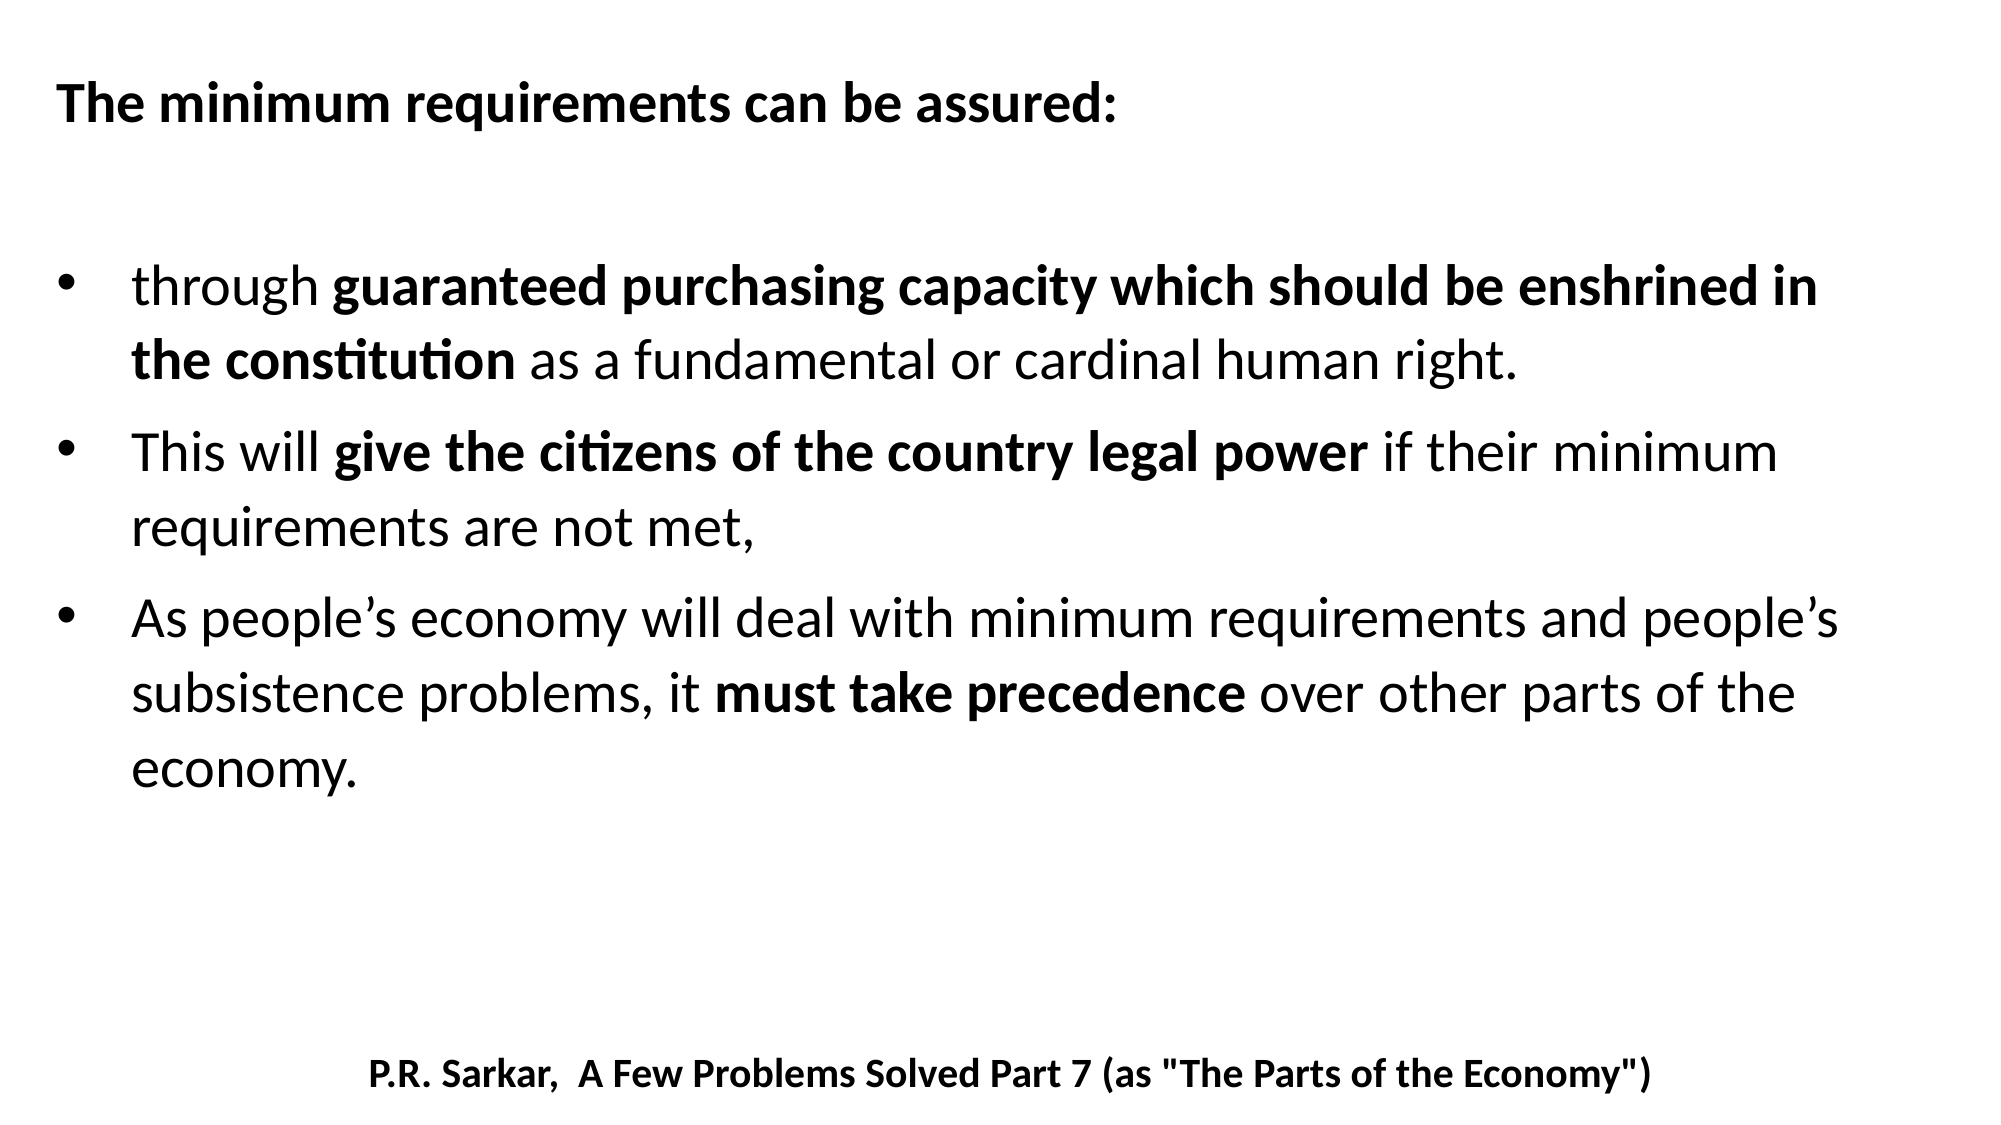

The minimum requirements can be assured:
through guaranteed purchasing capacity which should be enshrined in the constitution as a fundamental or cardinal human right.
This will give the citizens of the country legal power if their minimum requirements are not met,
As people’s economy will deal with minimum requirements and people’s subsistence problems, it must take precedence over other parts of the economy.
P.R. Sarkar, A Few Problems Solved Part 7 (as "The Parts of the Economy")